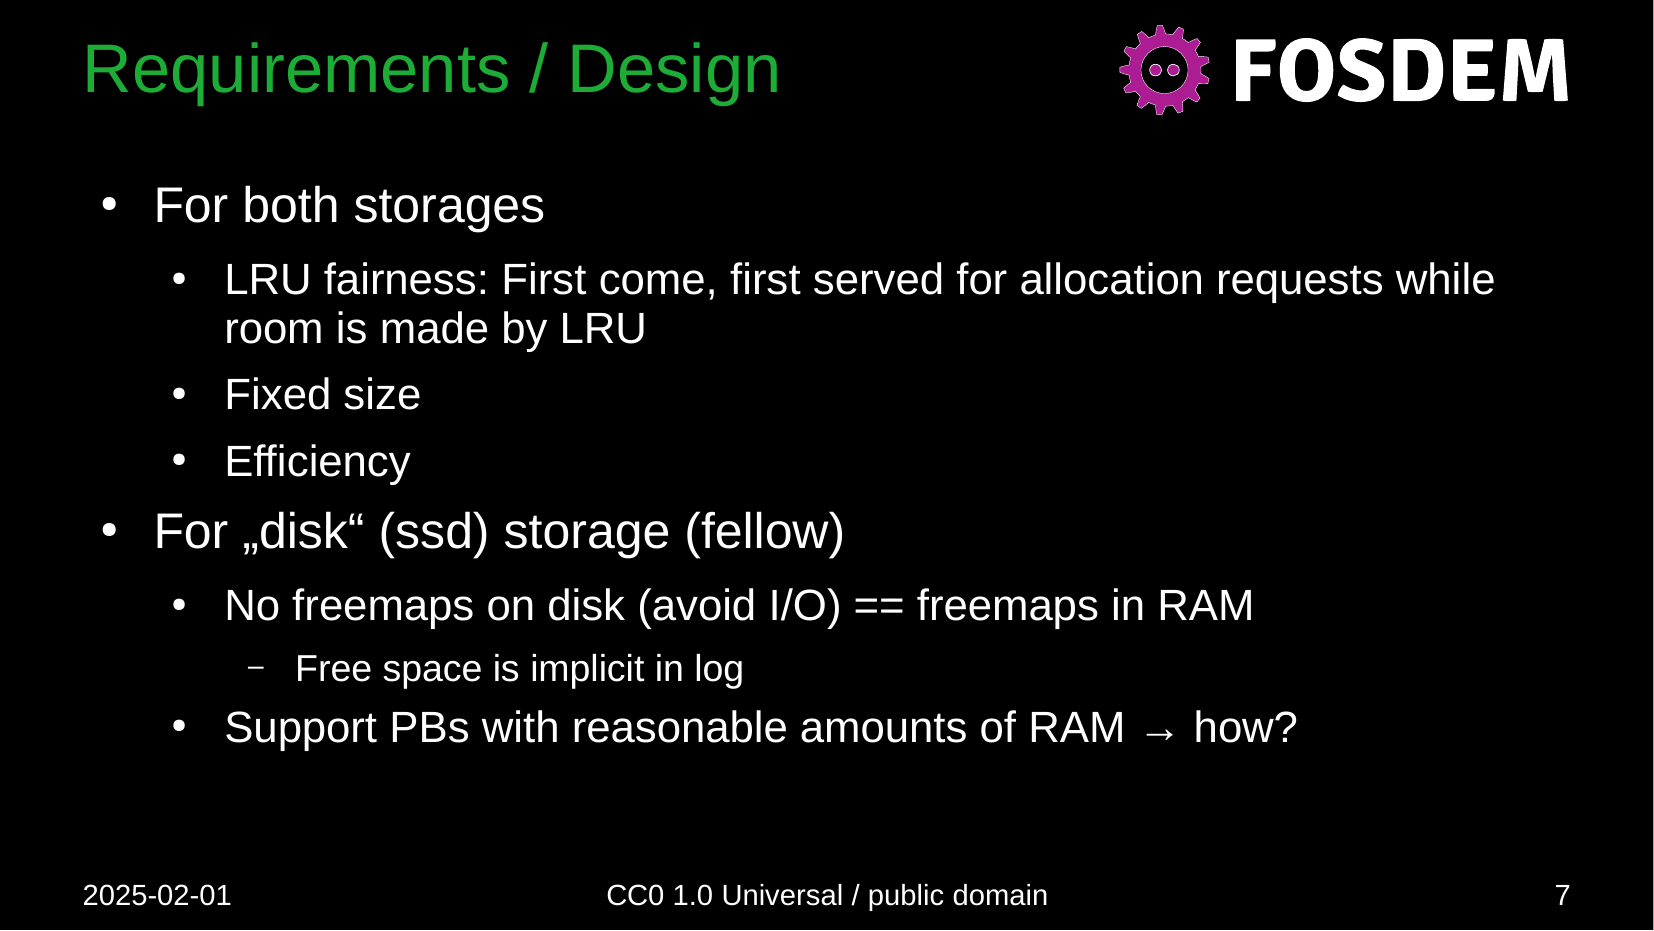

# Requirements / Design
For both storages
LRU fairness: First come, first served for allocation requests while room is made by LRU
Fixed size
Efficiency
For „disk“ (ssd) storage (fellow)
No freemaps on disk (avoid I/O) == freemaps in RAM
Free space is implicit in log
Support PBs with reasonable amounts of RAM → how?
2025-02-01
CC0 1.0 Universal / public domain
7